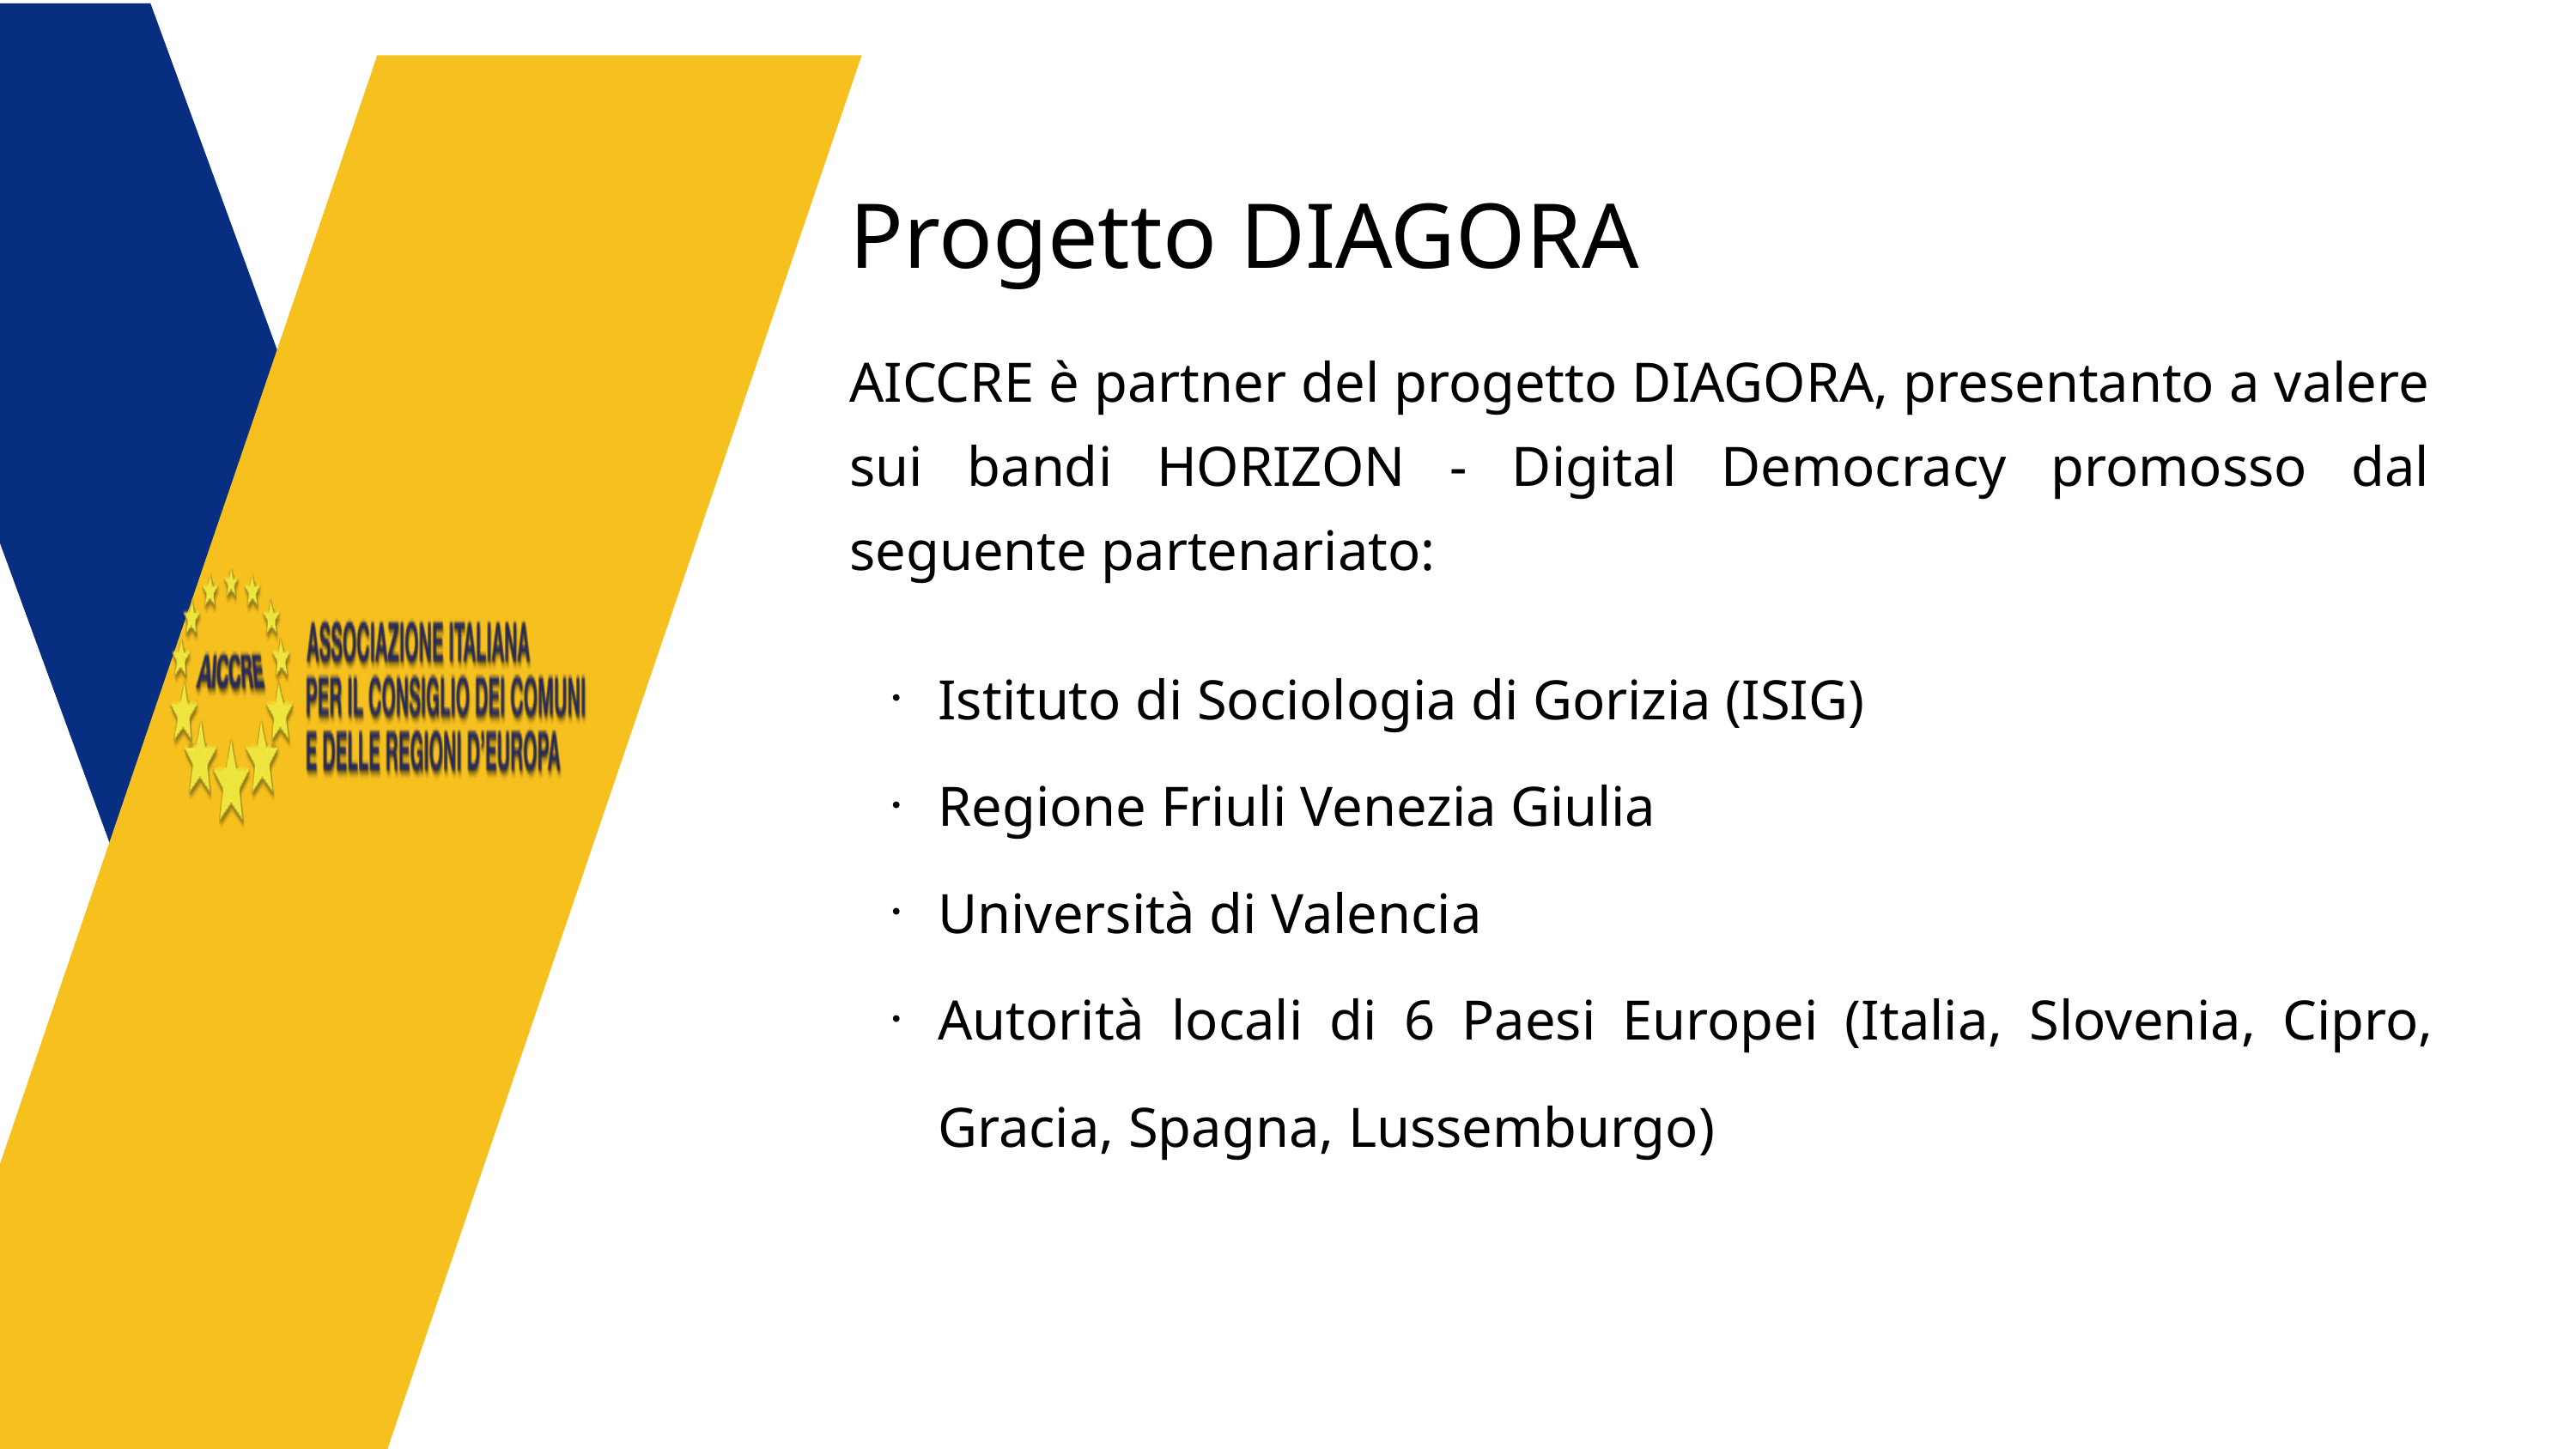

Progetto DIAGORA
AICCRE è partner del progetto DIAGORA, presentanto a valere sui bandi HORIZON - Digital Democracy promosso dal seguente partenariato:
Istituto di Sociologia di Gorizia (ISIG)
Regione Friuli Venezia Giulia
Università di Valencia
Autorità locali di 6 Paesi Europei (Italia, Slovenia, Cipro, Gracia, Spagna, Lussemburgo)